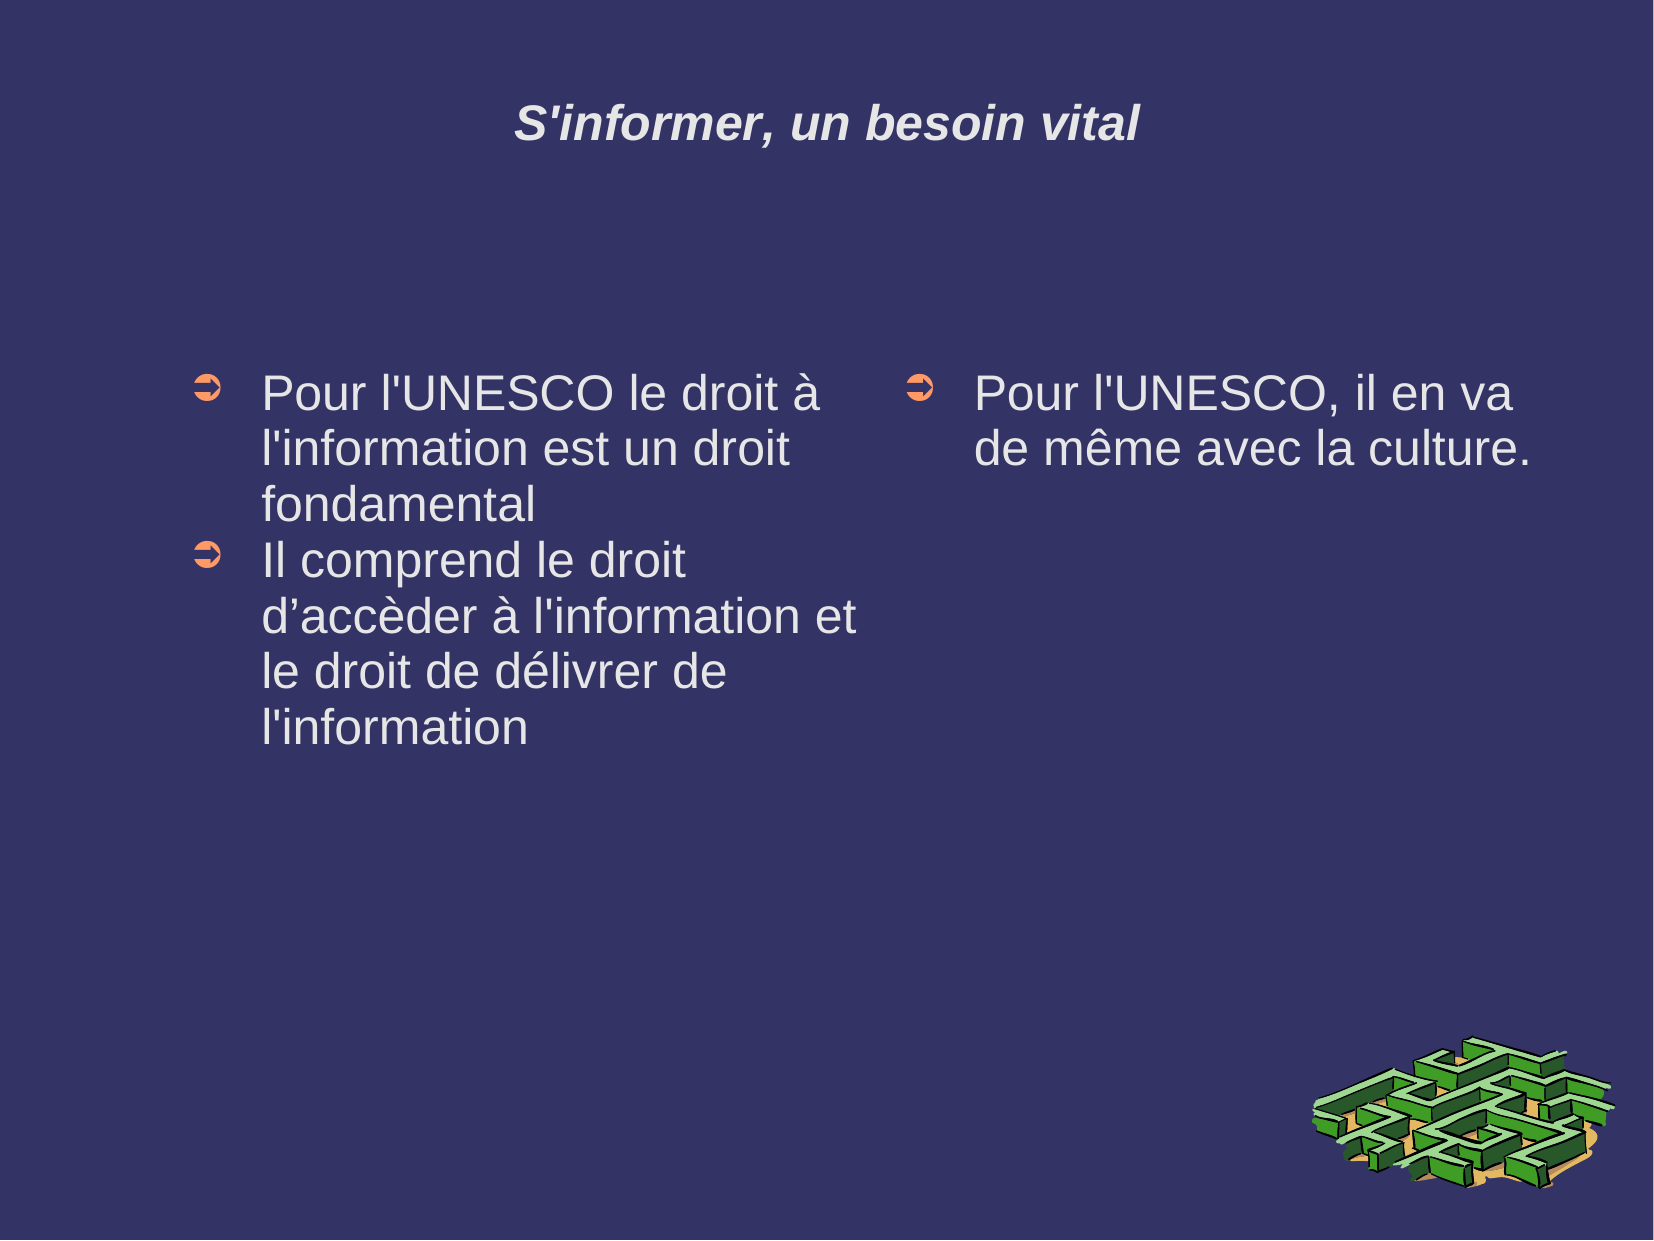

# S'informer, un besoin vital
Pour l'UNESCO le droit à l'information est un droit fondamental
Il comprend le droit d’accèder à l'information et le droit de délivrer de l'information
Pour l'UNESCO, il en va de même avec la culture.